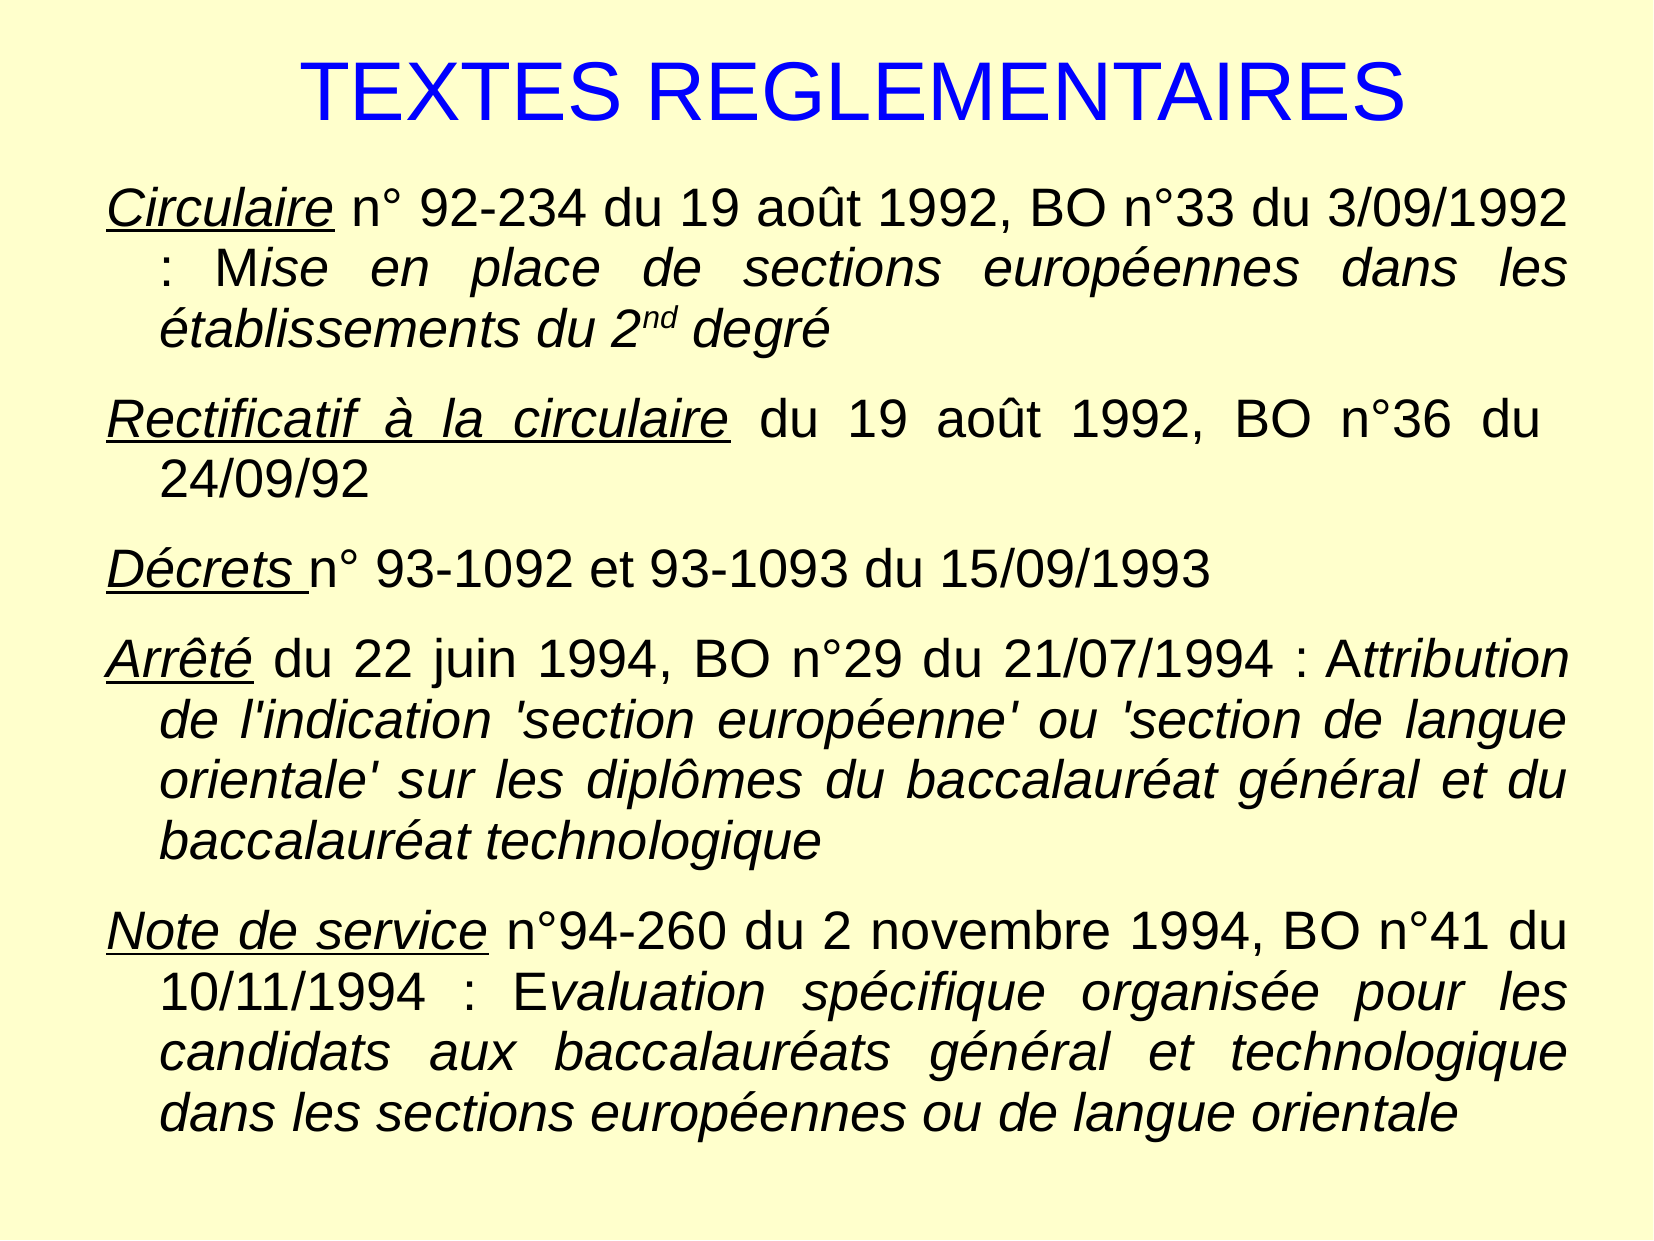

# TEXTES REGLEMENTAIRES
Circulaire n° 92-234 du 19 août 1992, BO n°33 du 3/09/1992 : Mise en place de sections européennes dans les établissements du 2nd degré
Rectificatif à la circulaire du 19 août 1992, BO n°36 du 24/09/92
Décrets n° 93-1092 et 93-1093 du 15/09/1993
Arrêté du 22 juin 1994, BO n°29 du 21/07/1994 : Attribution de l'indication 'section européenne' ou 'section de langue orientale' sur les diplômes du baccalauréat général et du baccalauréat technologique
Note de service n°94-260 du 2 novembre 1994, BO n°41 du 10/11/1994 : Evaluation spécifique organisée pour les candidats aux baccalauréats général et technologique dans les sections européennes ou de langue orientale